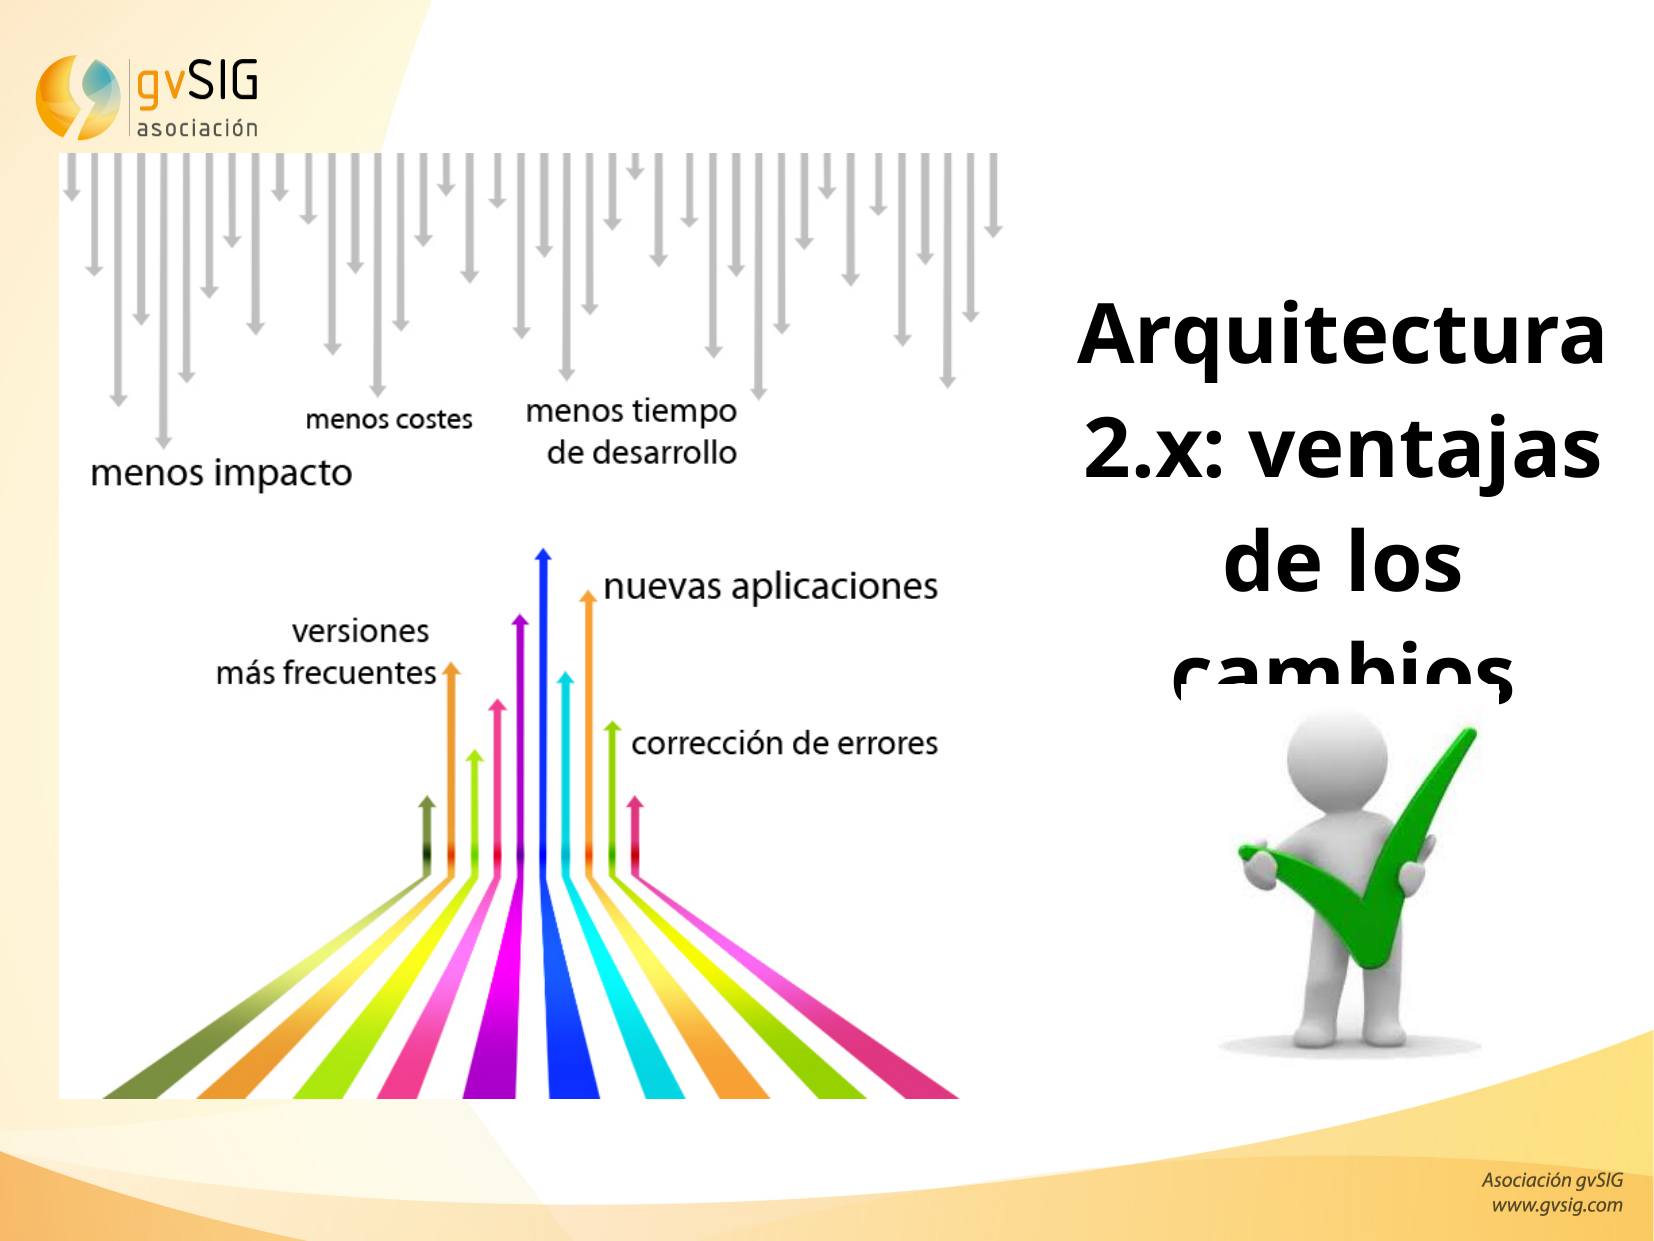

# Arquitectura 2.x: ventajas de los cambios